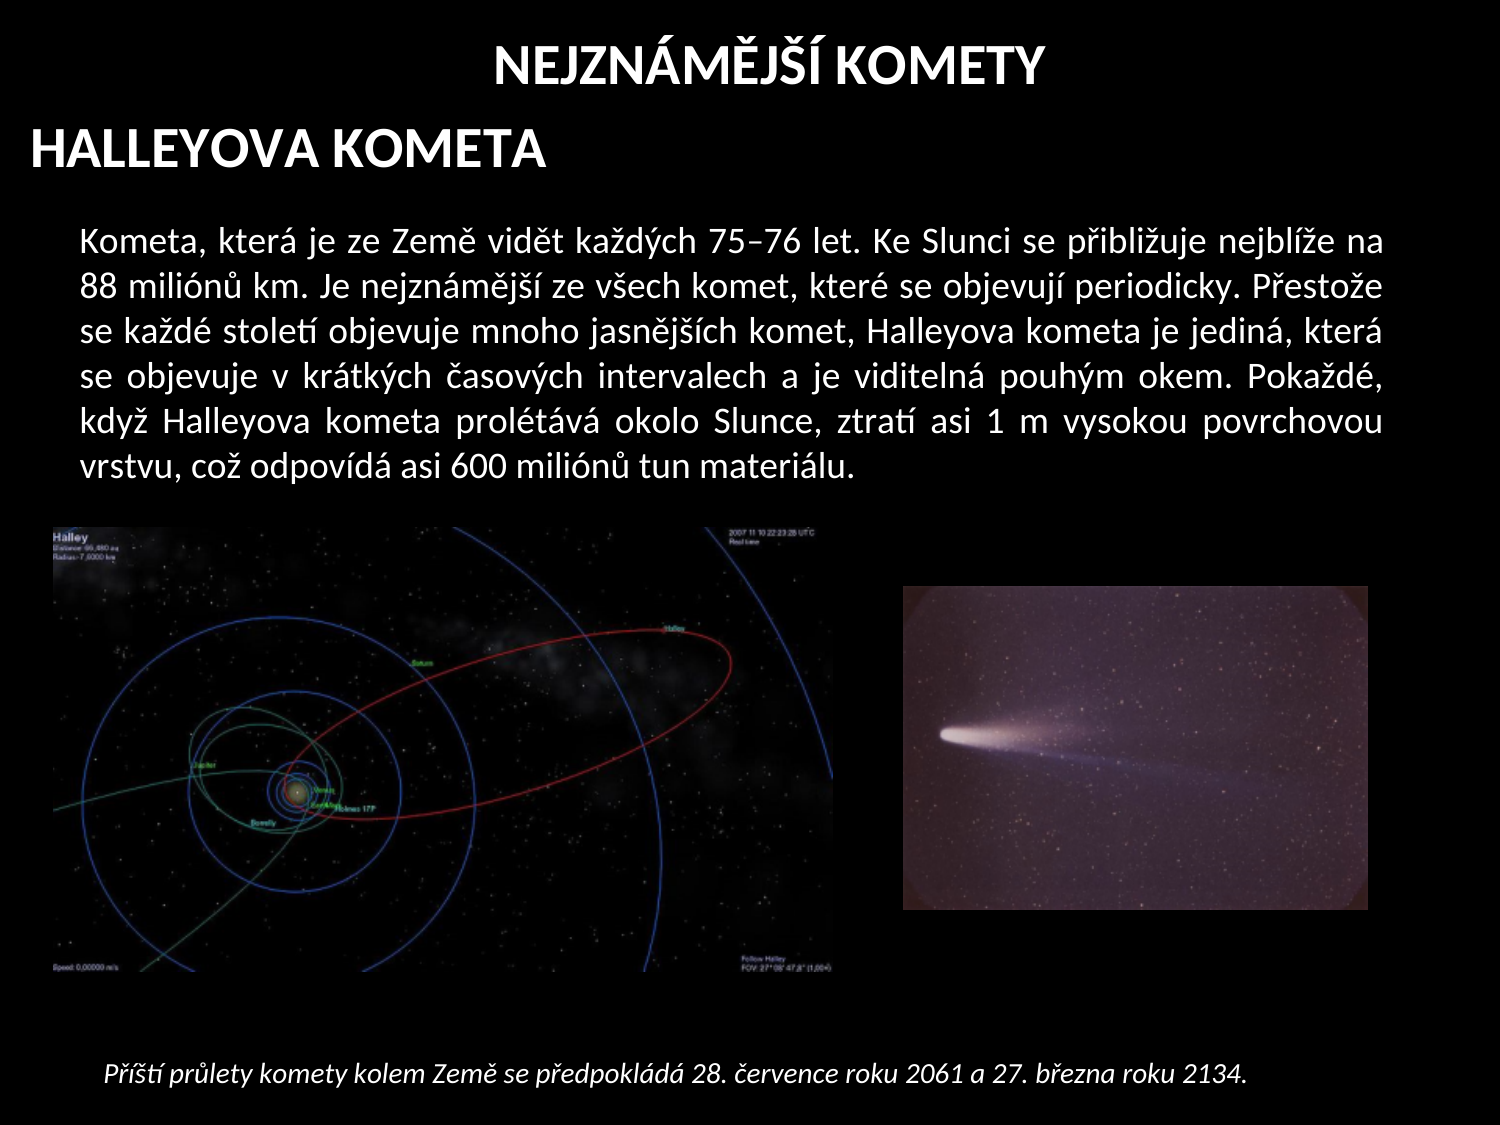

NEJZNÁMĚJŠÍ KOMETY
HALLEYOVA KOMETA
Kometa, která je ze Země vidět každých 75−76 let. Ke Slunci se přibližuje nejblíže na 88 miliónů km. Je nejznámější ze všech komet, které se objevují periodicky. Přestože se každé století objevuje mnoho jasnějších komet, Halleyova kometa je jediná, která se objevuje v krátkých časových intervalech a je viditelná pouhým okem. Pokaždé, když Halleyova kometa prolétává okolo Slunce, ztratí asi 1 m vysokou povrchovou vrstvu, což odpovídá asi 600 miliónů tun materiálu.
Příští průlety komety kolem Země se předpokládá 28. července roku 2061 a 27. března roku 2134.